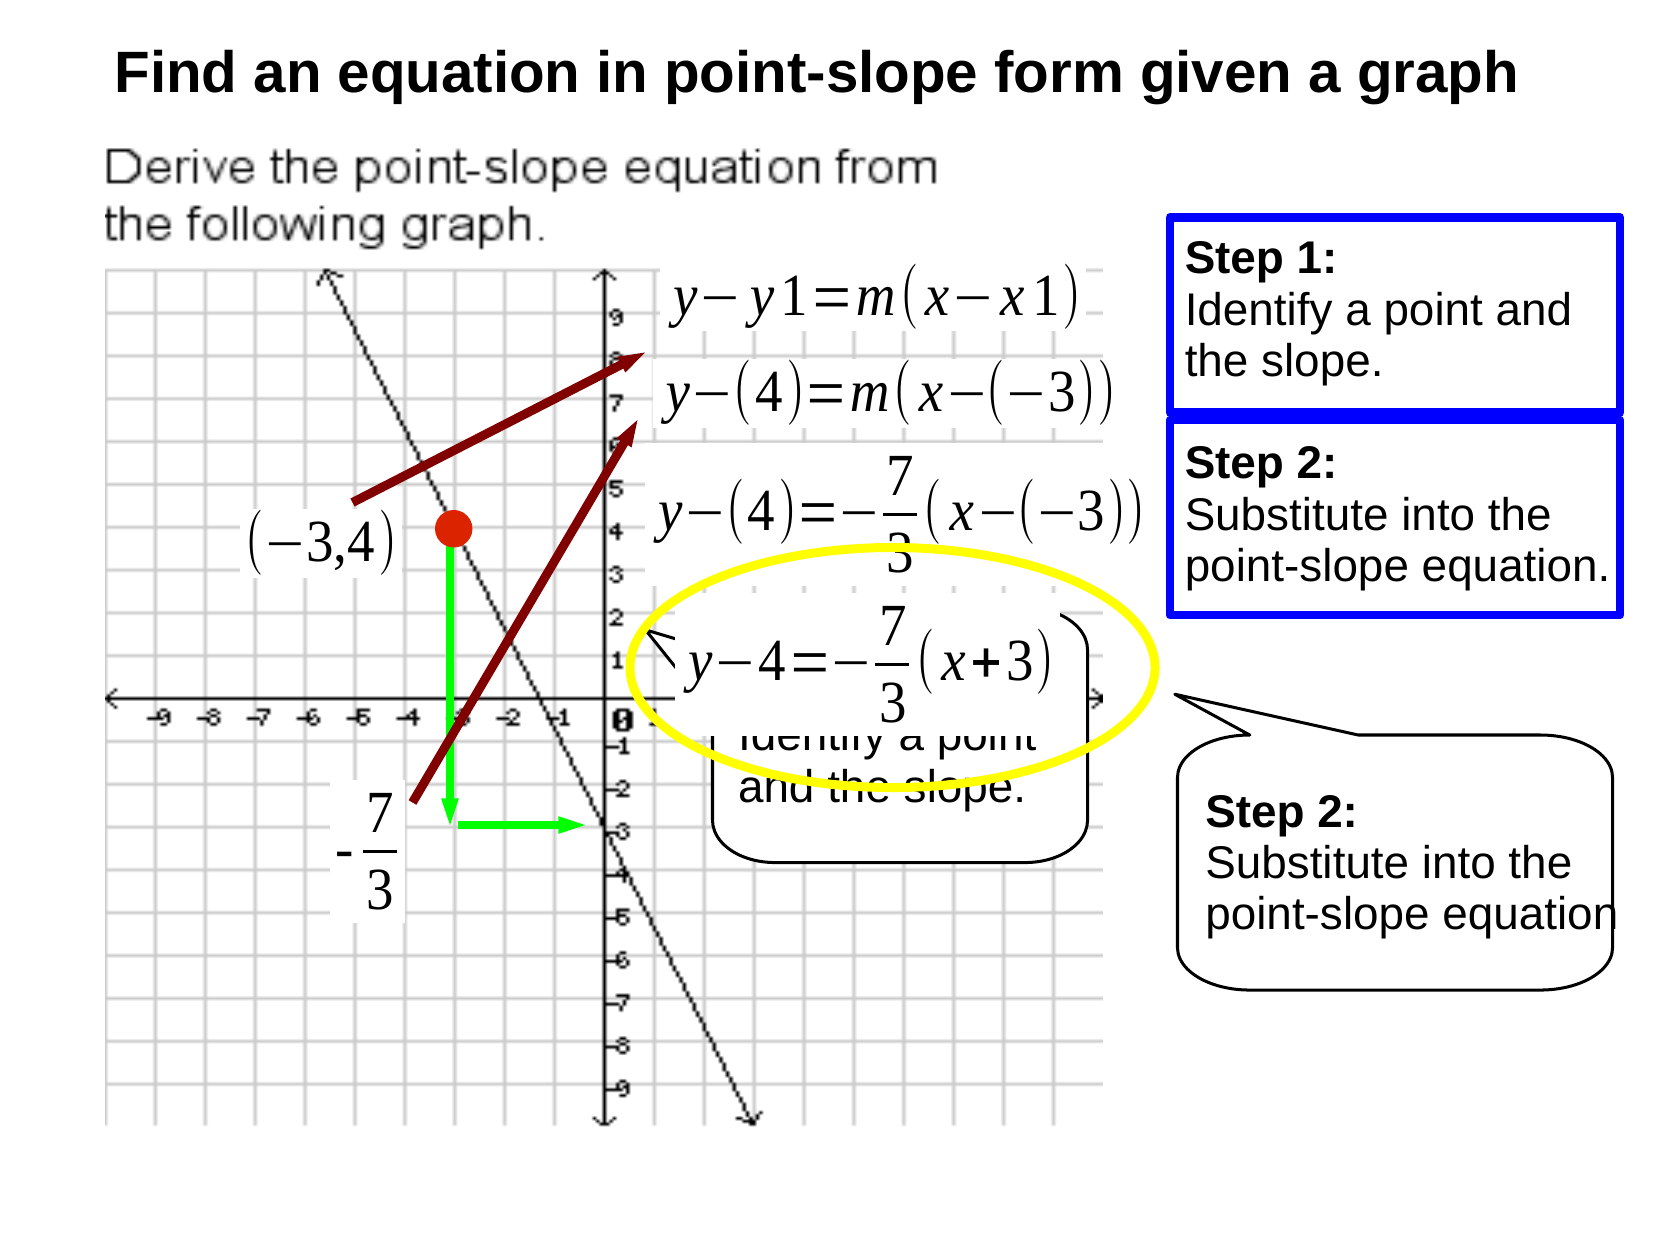

Find an equation in point-slope form given a graph
Step 1:
Identify a point and the slope.
Step 2:
Substitute into the point-slope equation.
Step 1:
Identify a point
and the slope.
Step 2:
Substitute into the
point-slope equation